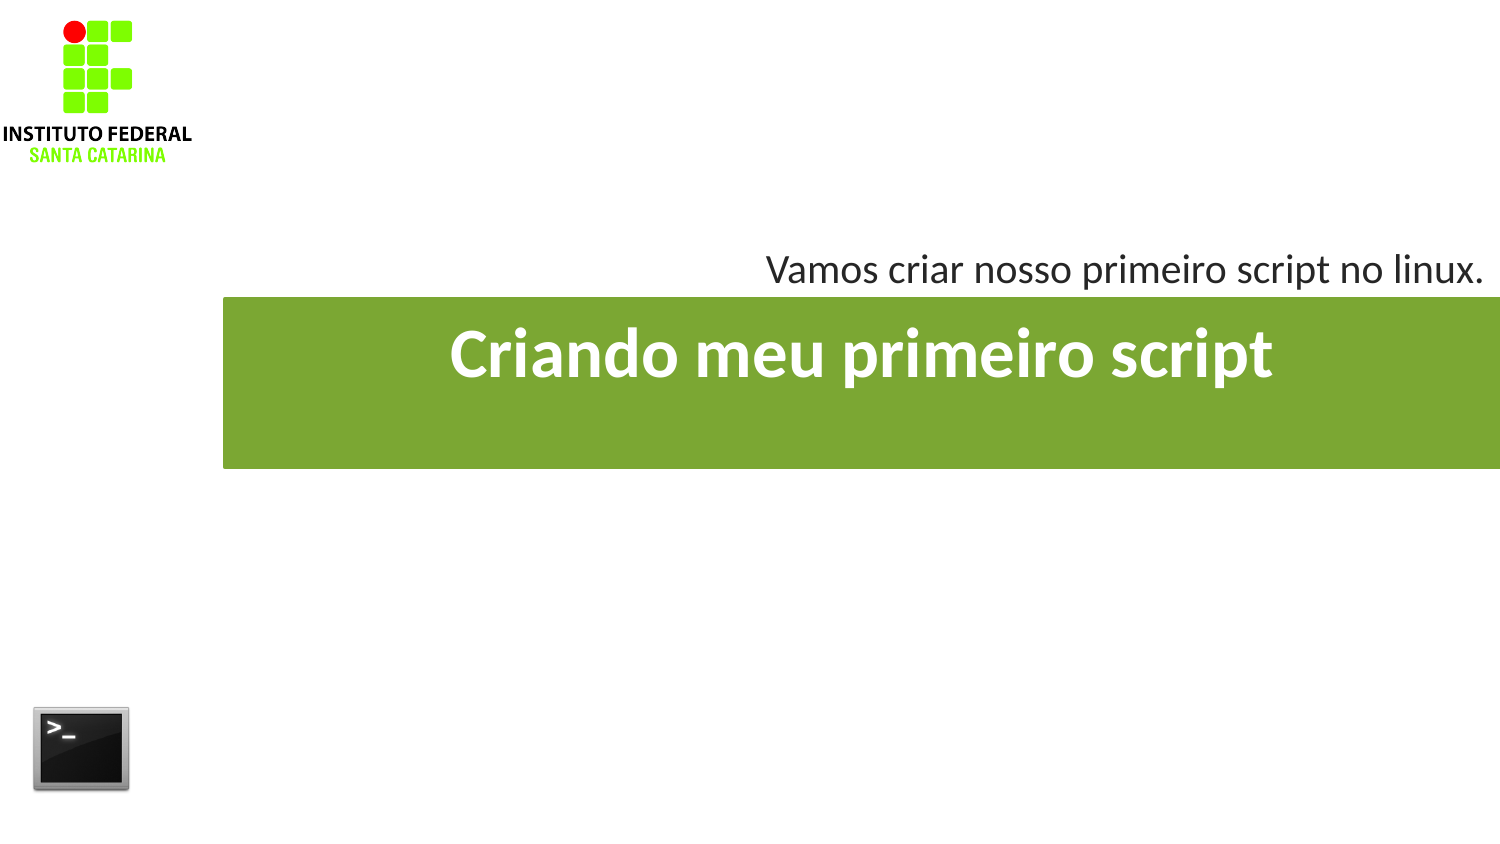

Vamos criar nosso primeiro script no linux.
# Criando meu primeiro script